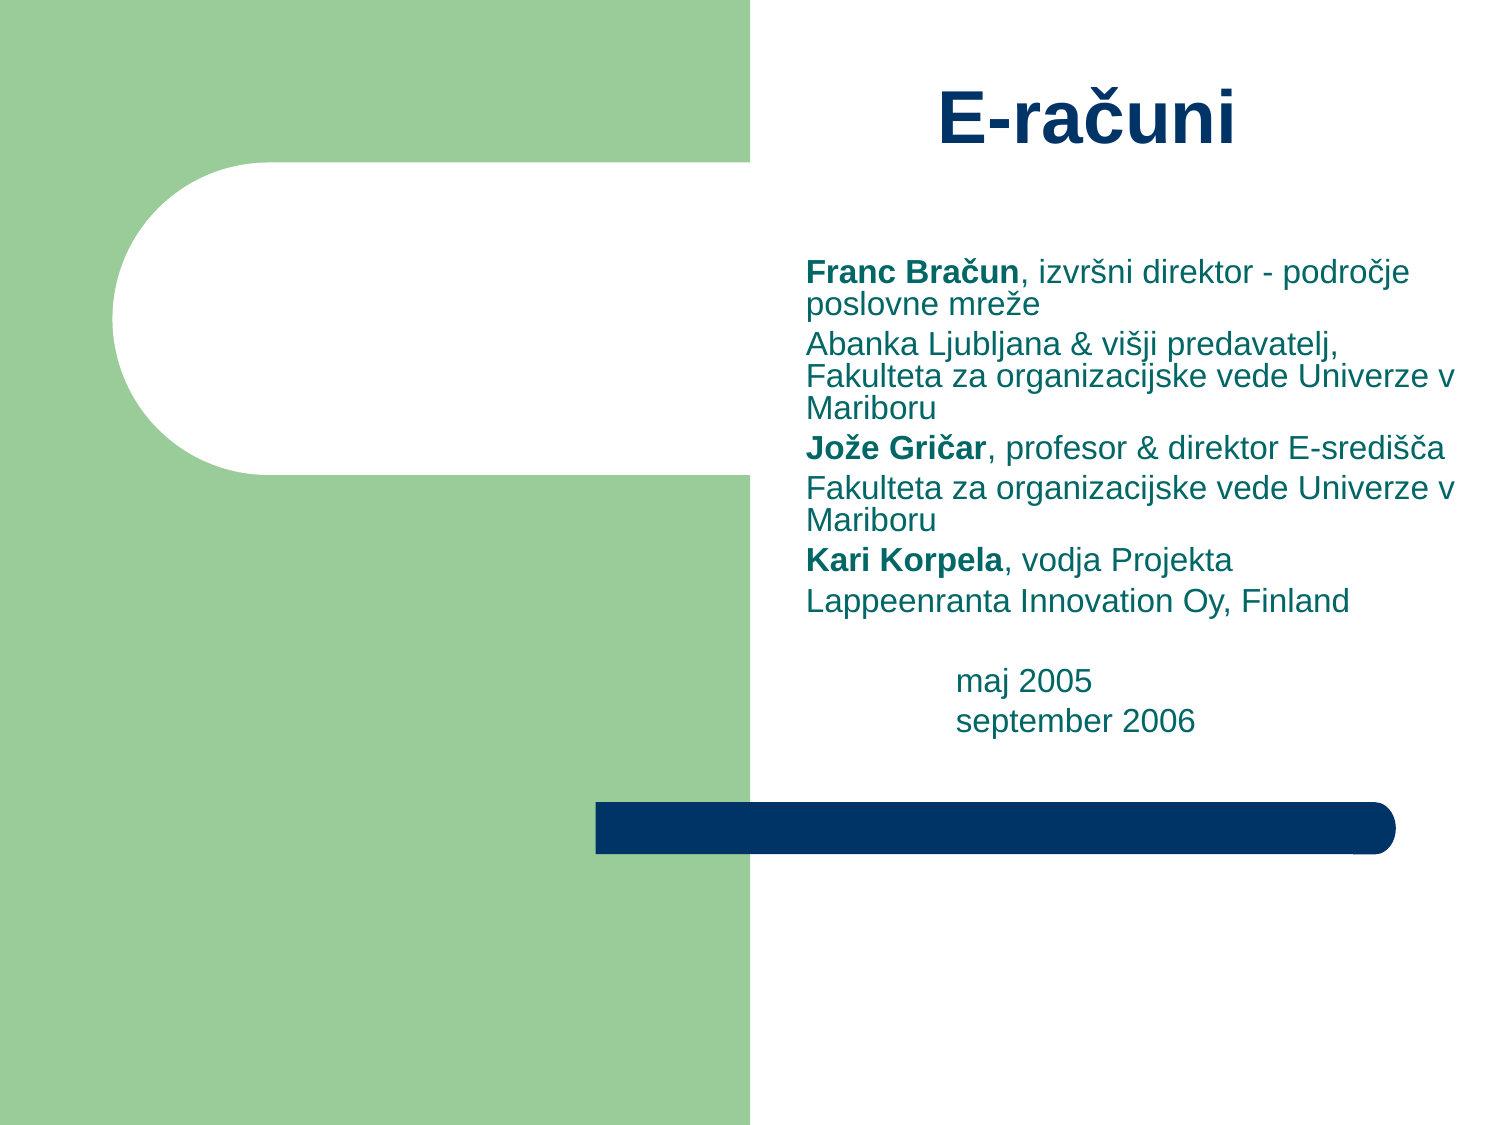

# E-računi
Franc Bračun, izvršni direktor - področje poslovne mreže
Abanka Ljubljana & višji predavatelj, Fakulteta za organizacijske vede Univerze v Mariboru
Jože Gričar, profesor & direktor E-središča
Fakulteta za organizacijske vede Univerze v Mariboru
Kari Korpela, vodja Projekta
Lappeenranta Innovation Oy, Finland
	maj 2005
	september 2006